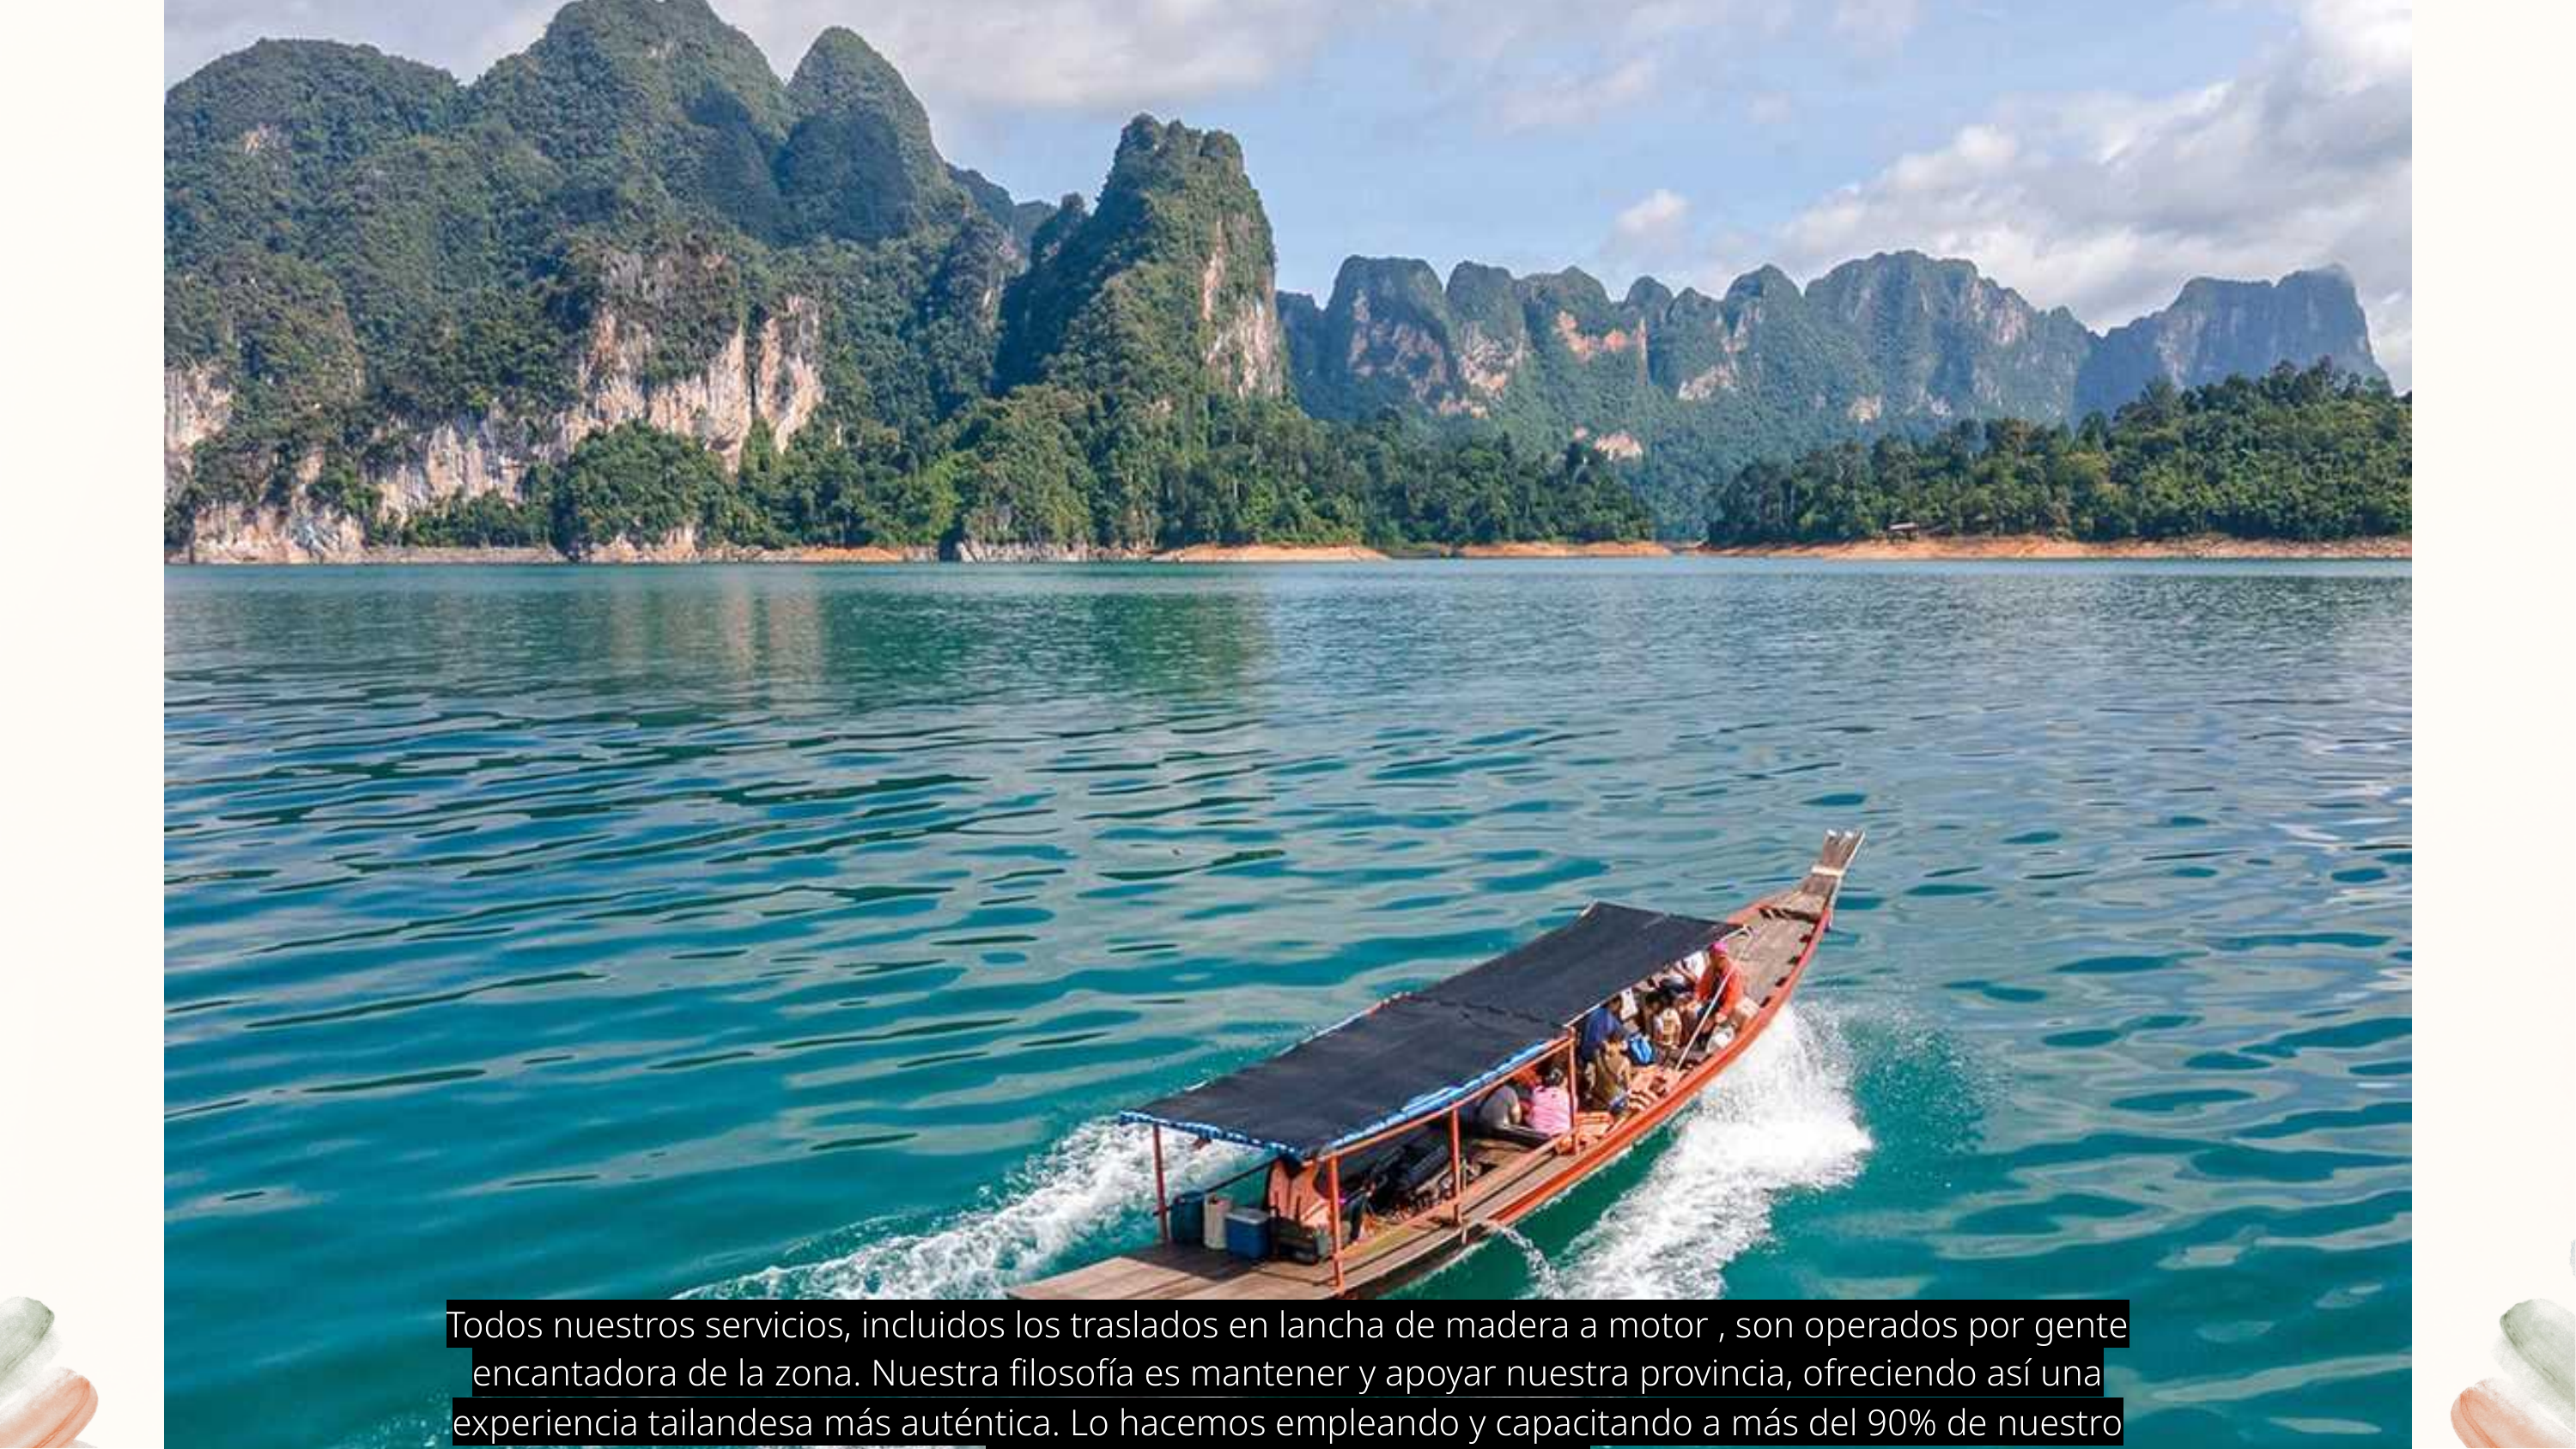

Todos nuestros servicios, incluidos los traslados en lancha de madera a motor , son operados por gente encantadora de la zona. Nuestra filosofía es mantener y apoyar nuestra provincia, ofreciendo así una experiencia tailandesa más auténtica. Lo hacemos empleando y capacitando a más del 90% de nuestro personal de las comunidades locales.